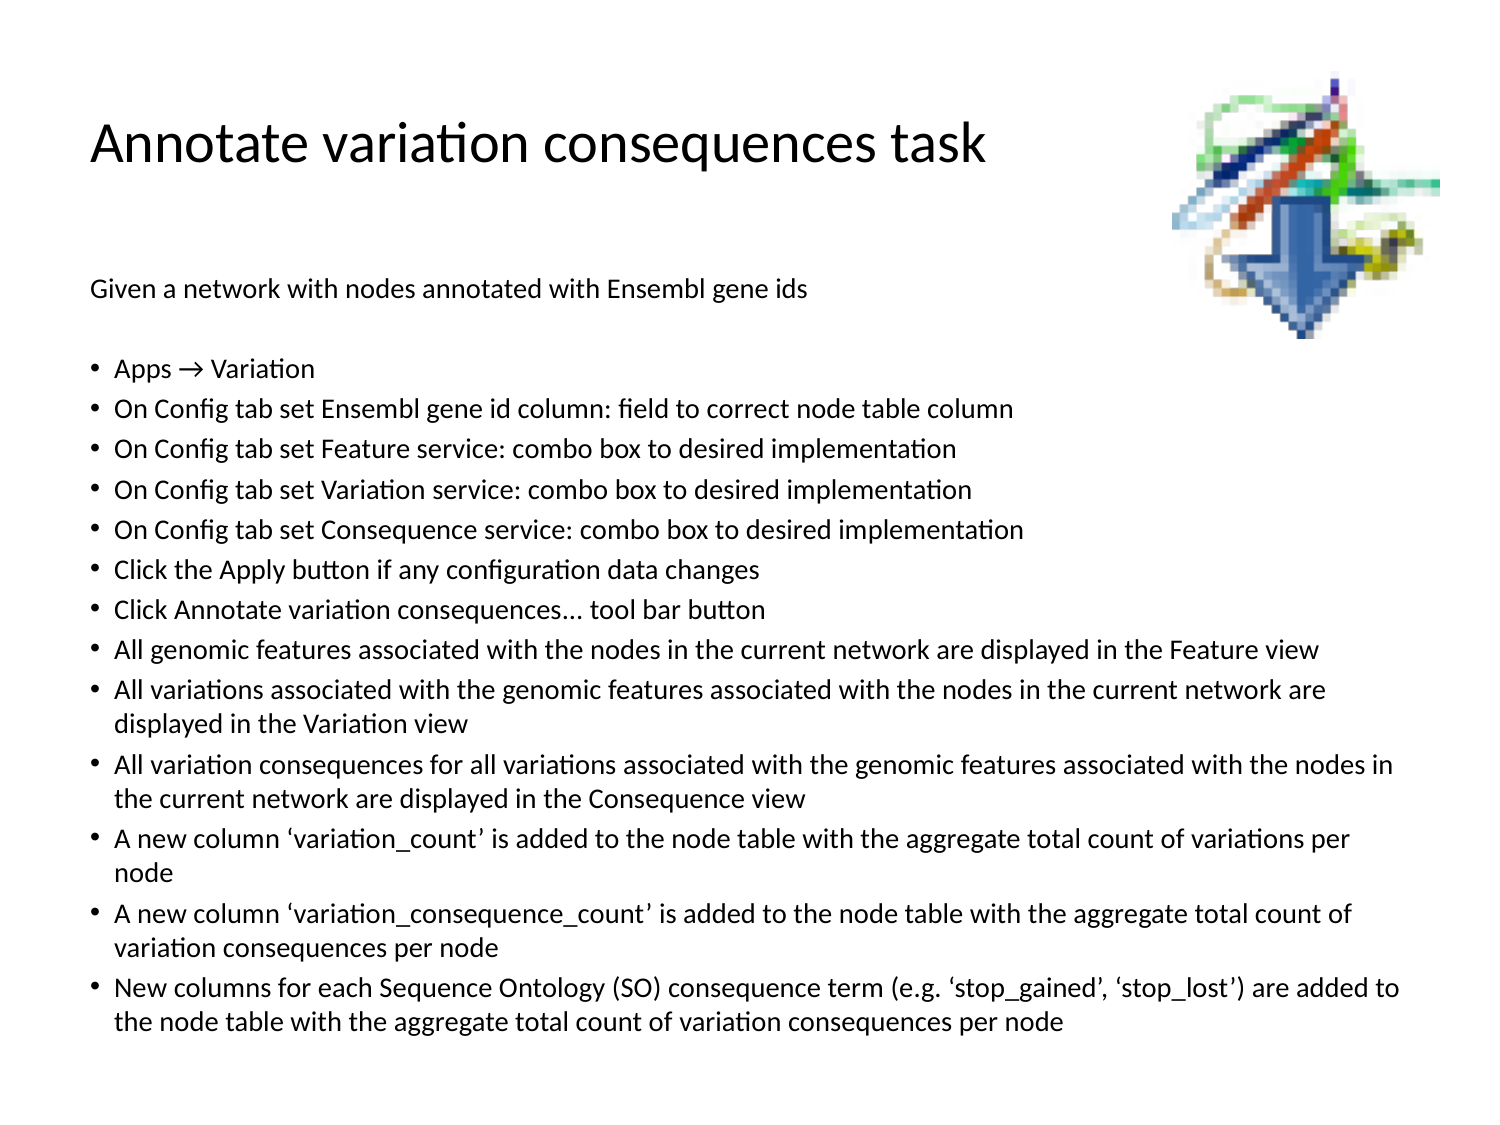

# Annotate variation consequences task
Given a network with nodes annotated with Ensembl gene ids
Apps → Variation
On Config tab set Ensembl gene id column: field to correct node table column
On Config tab set Feature service: combo box to desired implementation
On Config tab set Variation service: combo box to desired implementation
On Config tab set Consequence service: combo box to desired implementation
Click the Apply button if any configuration data changes
Click Annotate variation consequences... tool bar button
All genomic features associated with the nodes in the current network are displayed in the Feature view
All variations associated with the genomic features associated with the nodes in the current network are displayed in the Variation view
All variation consequences for all variations associated with the genomic features associated with the nodes in the current network are displayed in the Consequence view
A new column ‘variation_count’ is added to the node table with the aggregate total count of variations per node
A new column ‘variation_consequence_count’ is added to the node table with the aggregate total count of variation consequences per node
New columns for each Sequence Ontology (SO) consequence term (e.g. ‘stop_gained’, ‘stop_lost’) are added to the node table with the aggregate total count of variation consequences per node